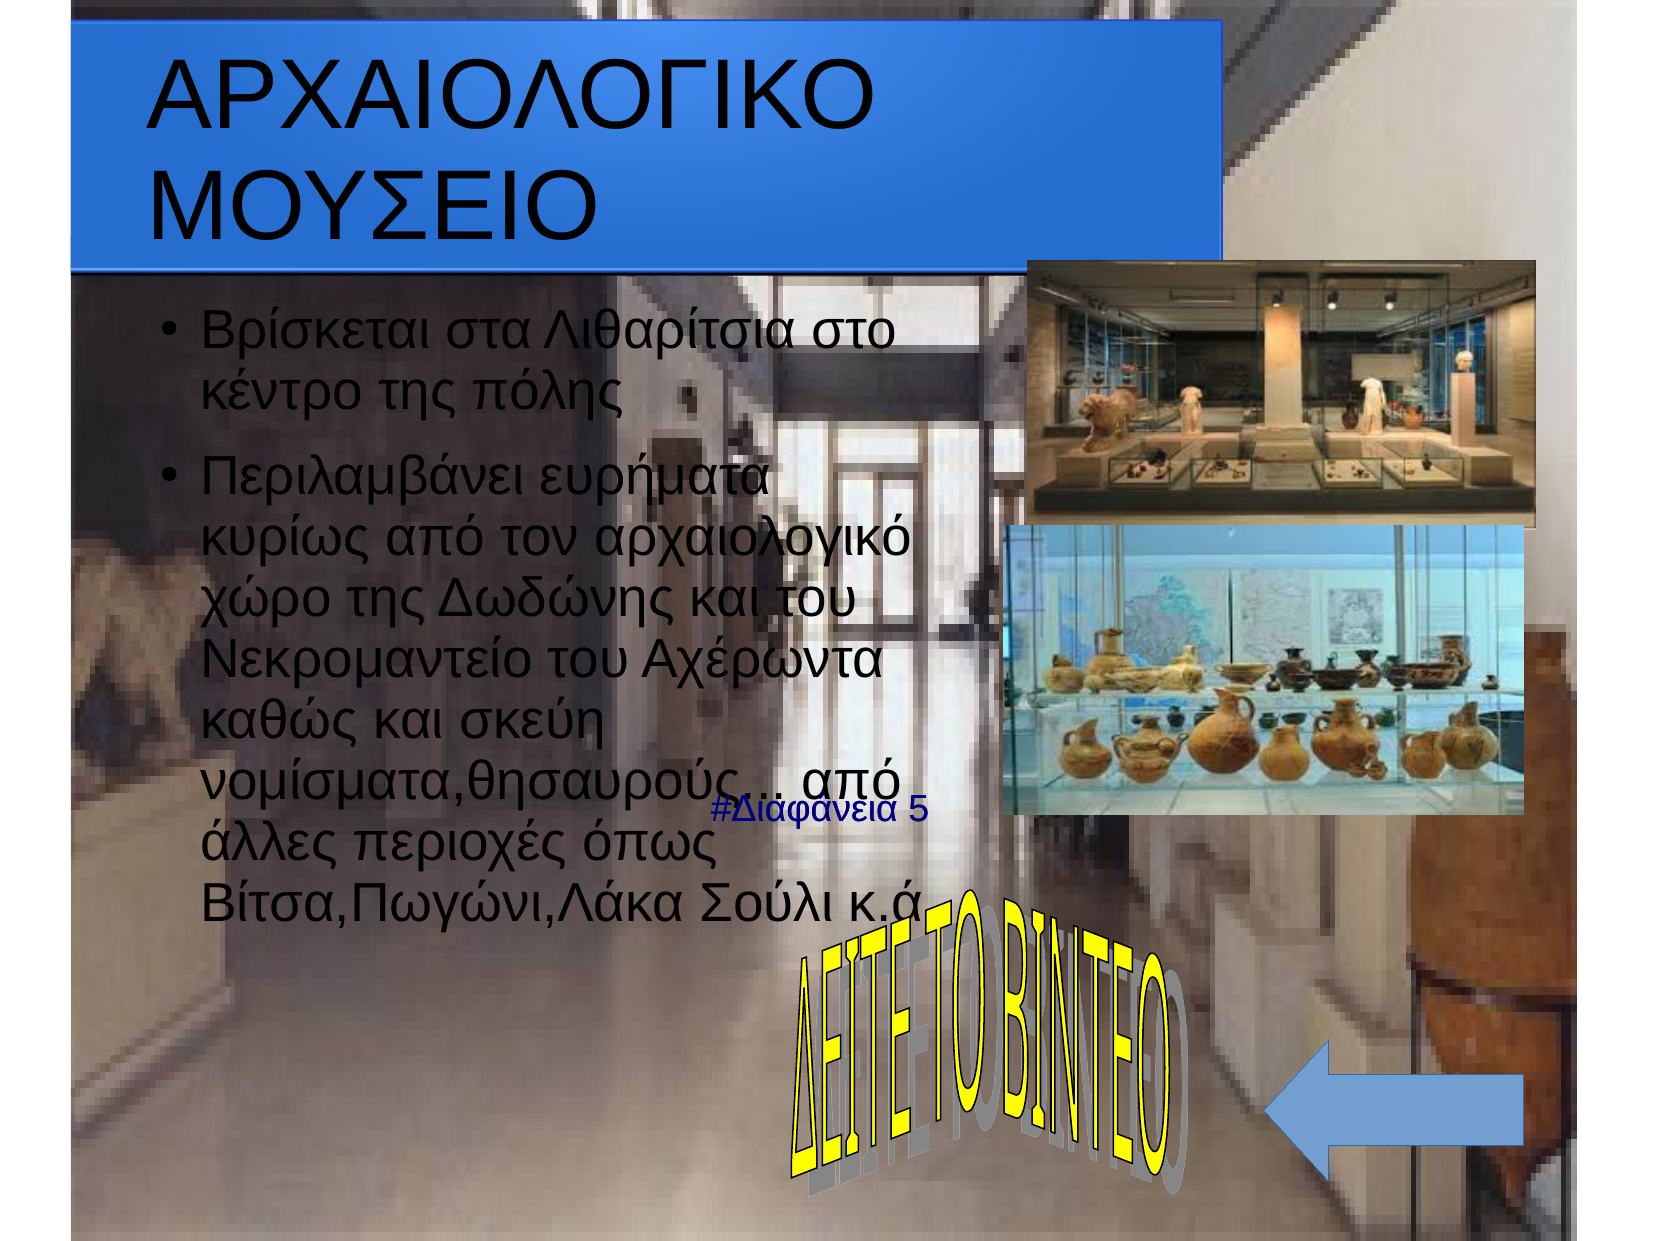

# ΑΡΧΑΙΟΛΟΓΙΚΟ ΜΟΥΣΕΙΟ
Βρίσκεται στα Λιθαρίτσια στο κέντρο της πόλης
Περιλαμβάνει ευρήματα κυρίως από τον αρχαιολογικό χώρο της Δωδώνης και του Νεκρομαντείο του Αχέρωντα καθώς και σκεύη νομίσματα,θησαυρούς... από άλλες περιοχές όπως Βίτσα,Πωγώνι,Λάκα Σούλι κ.ά.
#Διαφάνεια 5
#Διαφάνεια 5
ΔΕΙΤΕ ΤΟ ΒΙΝΤΕΟ